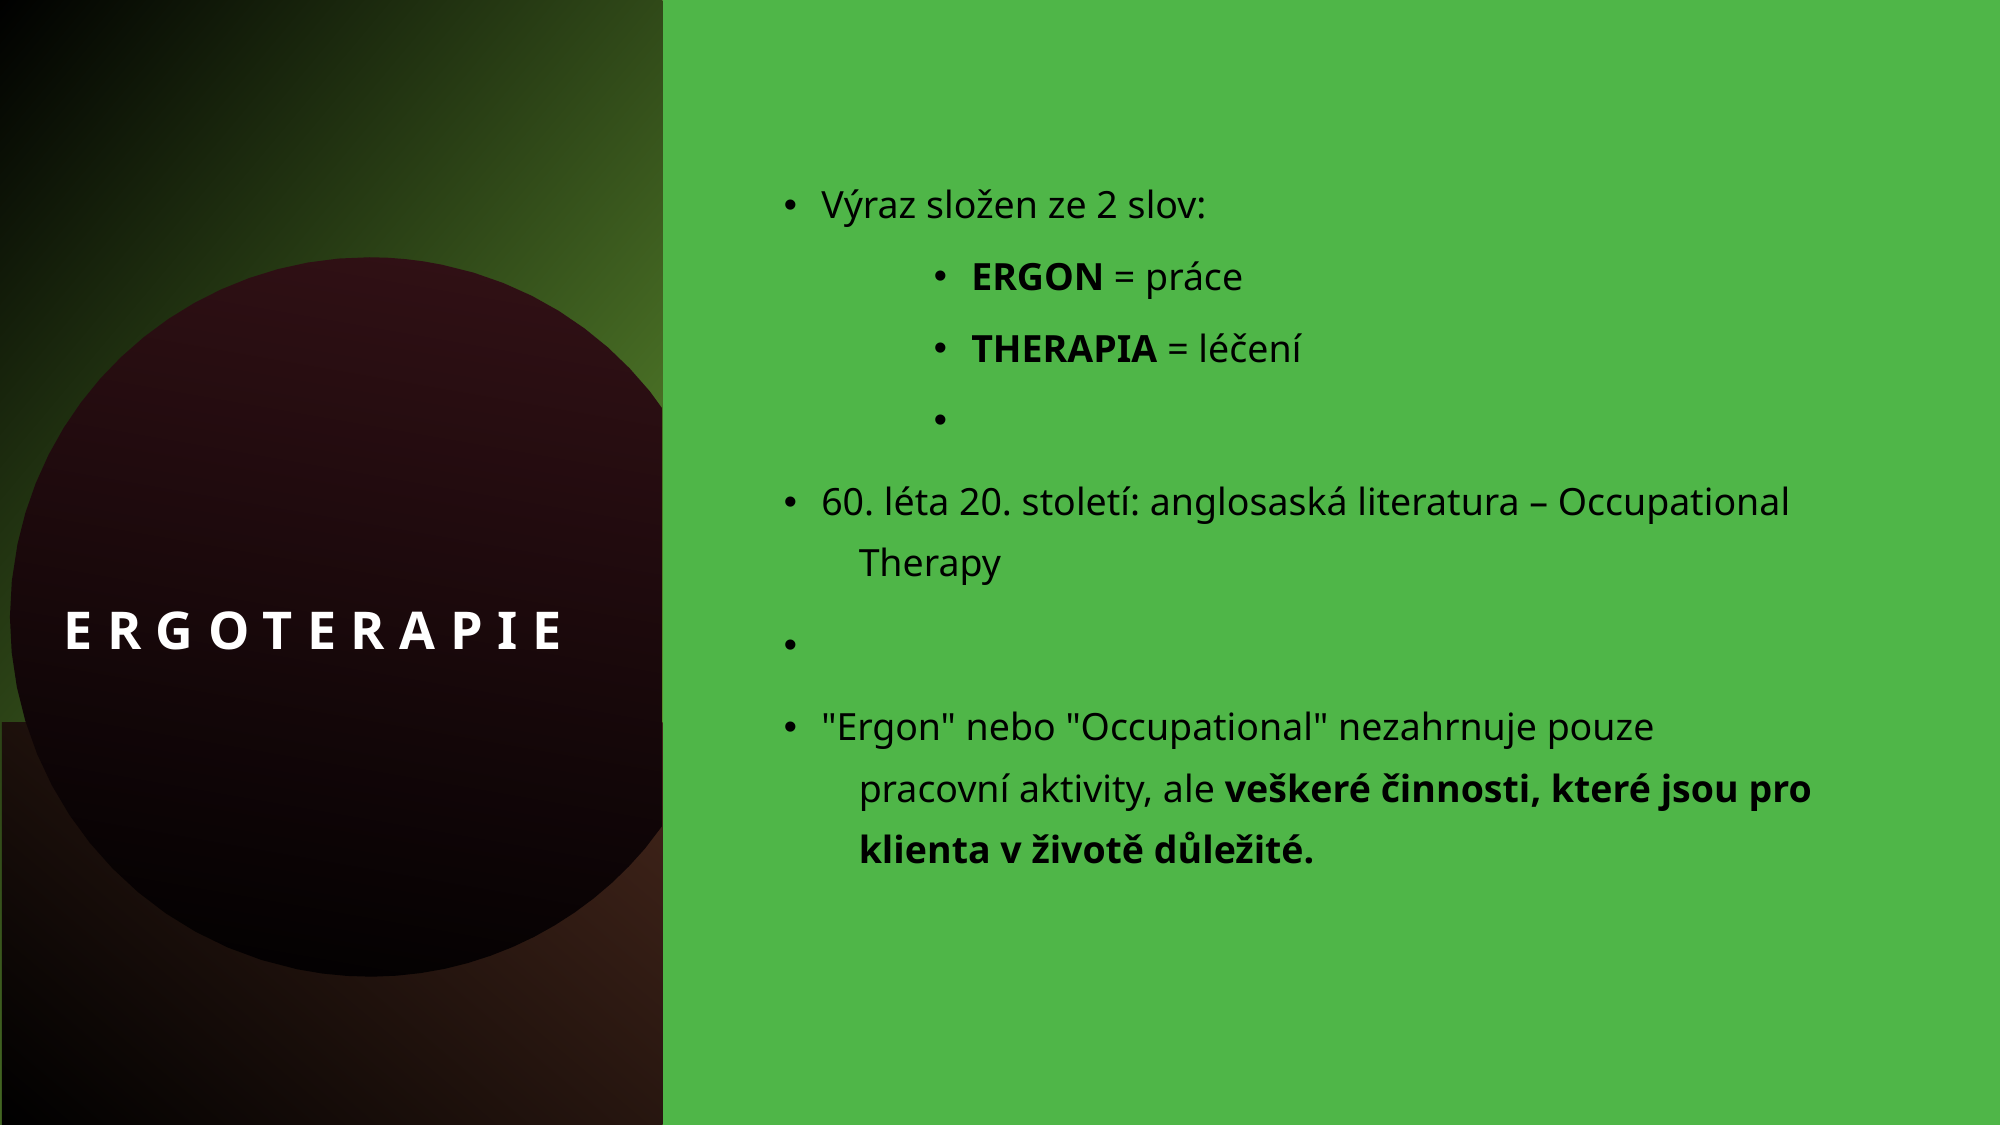

# ERGOTERAPIE
Výraz složen ze 2 slov:
ERGON = práce
THERAPIA = léčení
60. léta 20. století: anglosaská literatura – Occupational Therapy
"Ergon" nebo "Occupational" nezahrnuje pouze pracovní aktivity, ale veškeré činnosti, které jsou pro klienta v životě důležité.